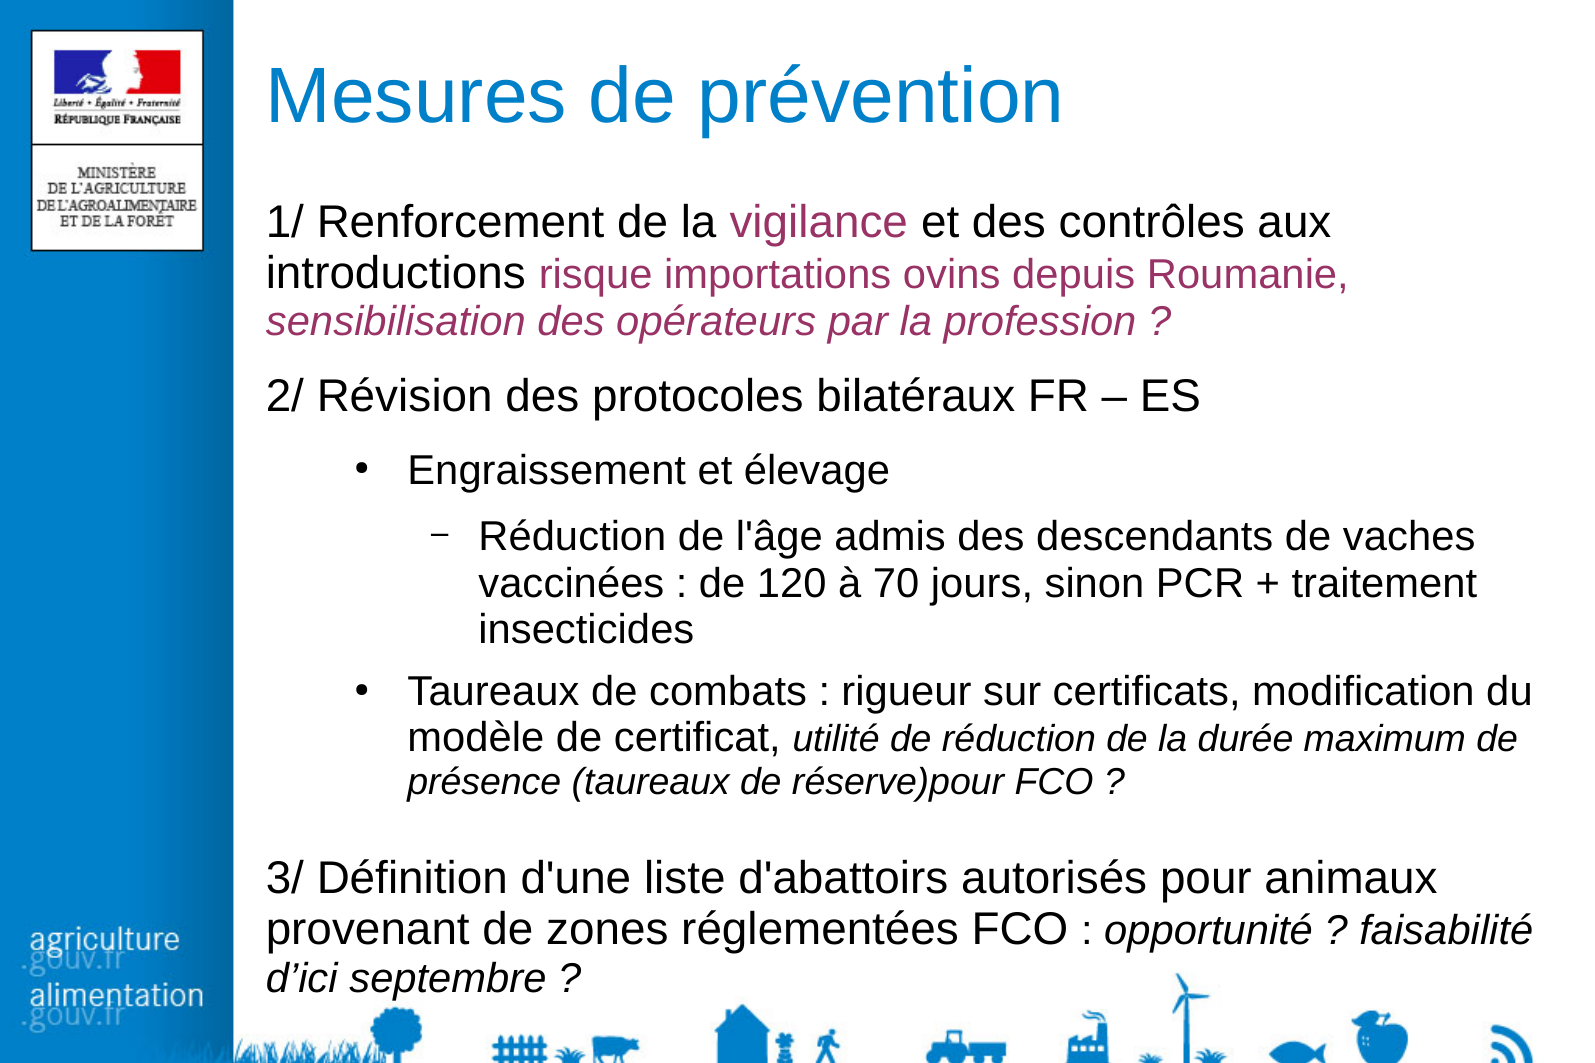

# Mesures de prévention
1/ Renforcement de la vigilance et des contrôles aux introductions risque importations ovins depuis Roumanie, sensibilisation des opérateurs par la profession ?
2/ Révision des protocoles bilatéraux FR – ES
Engraissement et élevage
Réduction de l'âge admis des descendants de vaches vaccinées : de 120 à 70 jours, sinon PCR + traitement insecticides
Taureaux de combats : rigueur sur certificats, modification du modèle de certificat, utilité de réduction de la durée maximum de présence (taureaux de réserve)pour FCO ?
3/ Définition d'une liste d'abattoirs autorisés pour animaux provenant de zones réglementées FCO : opportunité ? faisabilité d’ici septembre ?